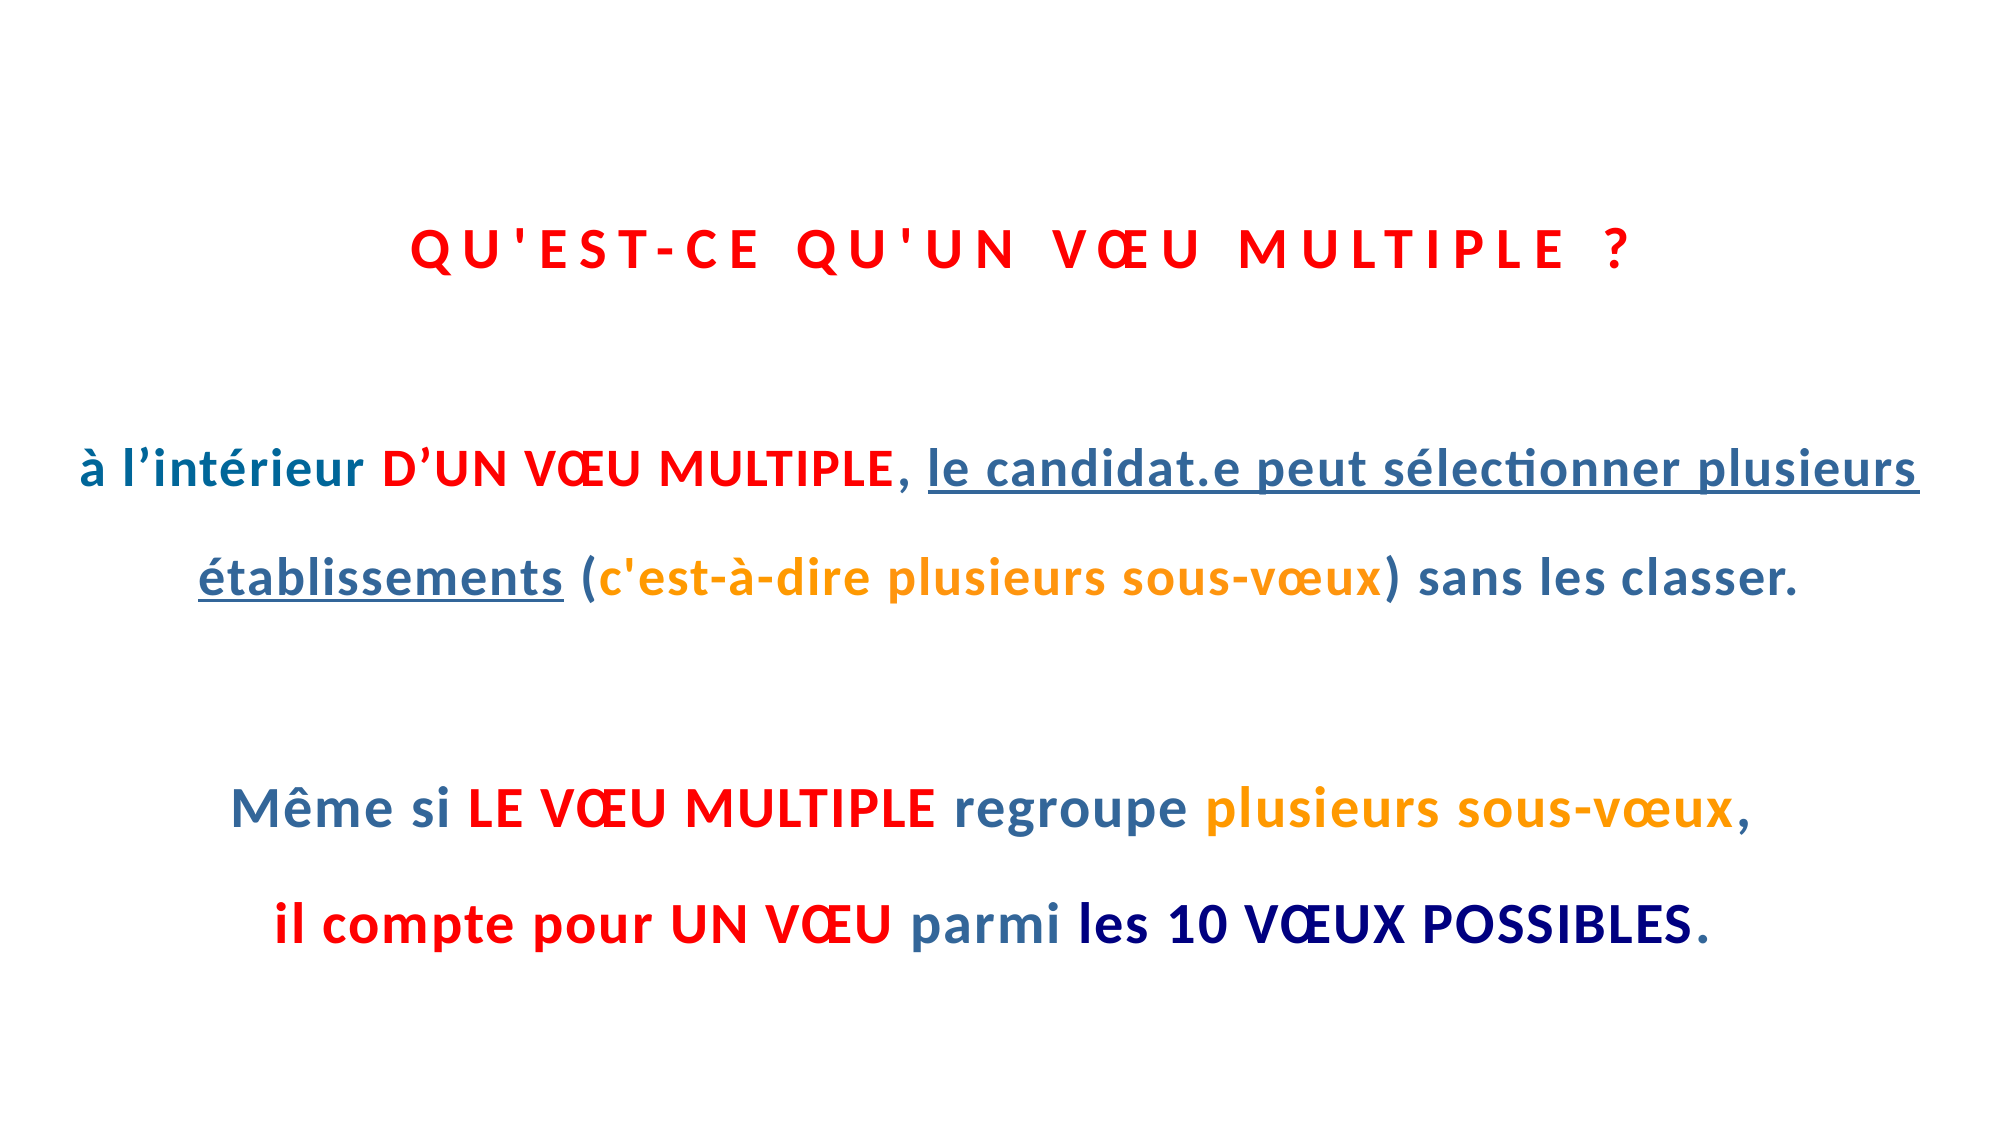

# QU'EST-CE QU'UN VŒU MULTIPLE ? à l’intérieur D’UN VŒU MULTIPLE, le candidat.e peut sélectionner plusieurs établissements (c'est-à-dire plusieurs sous-vœux) sans les classer. Même si LE VŒU MULTIPLE regroupe plusieurs sous-vœux, il compte pour UN VŒU parmi les 10 VŒUX POSSIBLES.